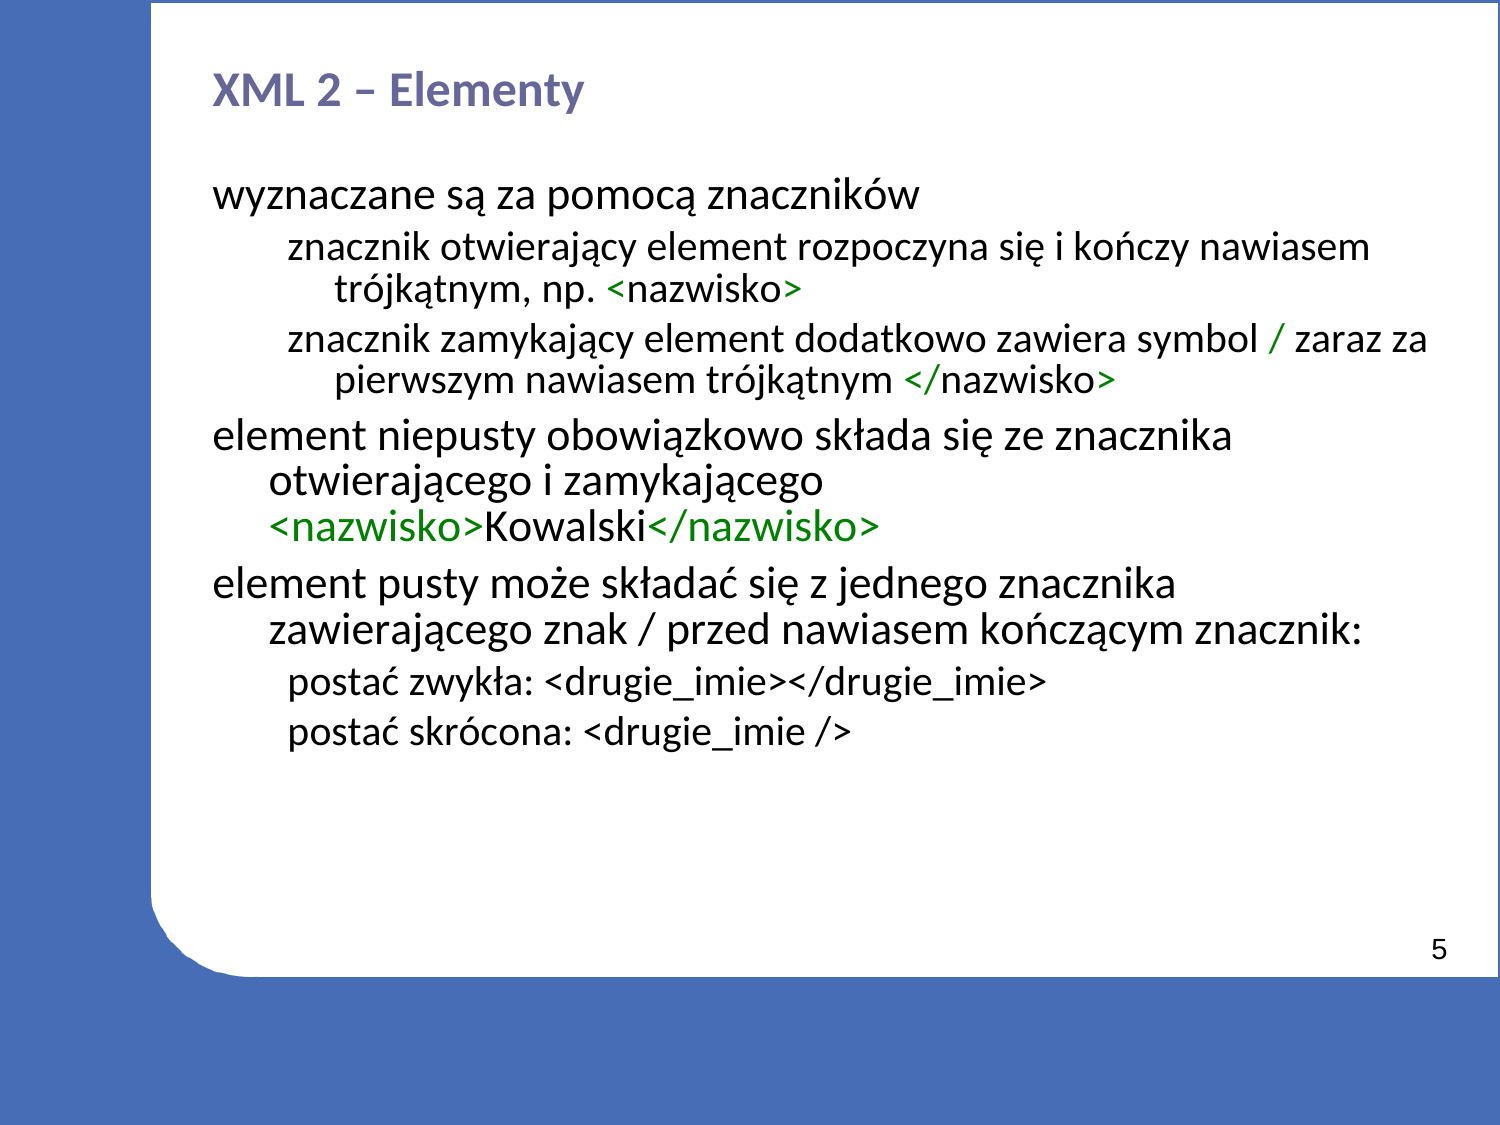

# XML 2 – Elementy
wyznaczane są za pomocą znaczników
znacznik otwierający element rozpoczyna się i kończy nawiasem trójkątnym, np. <nazwisko>
znacznik zamykający element dodatkowo zawiera symbol / zaraz za pierwszym nawiasem trójkątnym </nazwisko>
element niepusty obowiązkowo składa się ze znacznika otwierającego i zamykającego
<nazwisko>Kowalski</nazwisko>
element pusty może składać się z jednego znacznika zawierającego znak / przed nawiasem kończącym znacznik:
postać zwykła: <drugie_imie></drugie_imie>
postać skrócona: <drugie_imie />
5